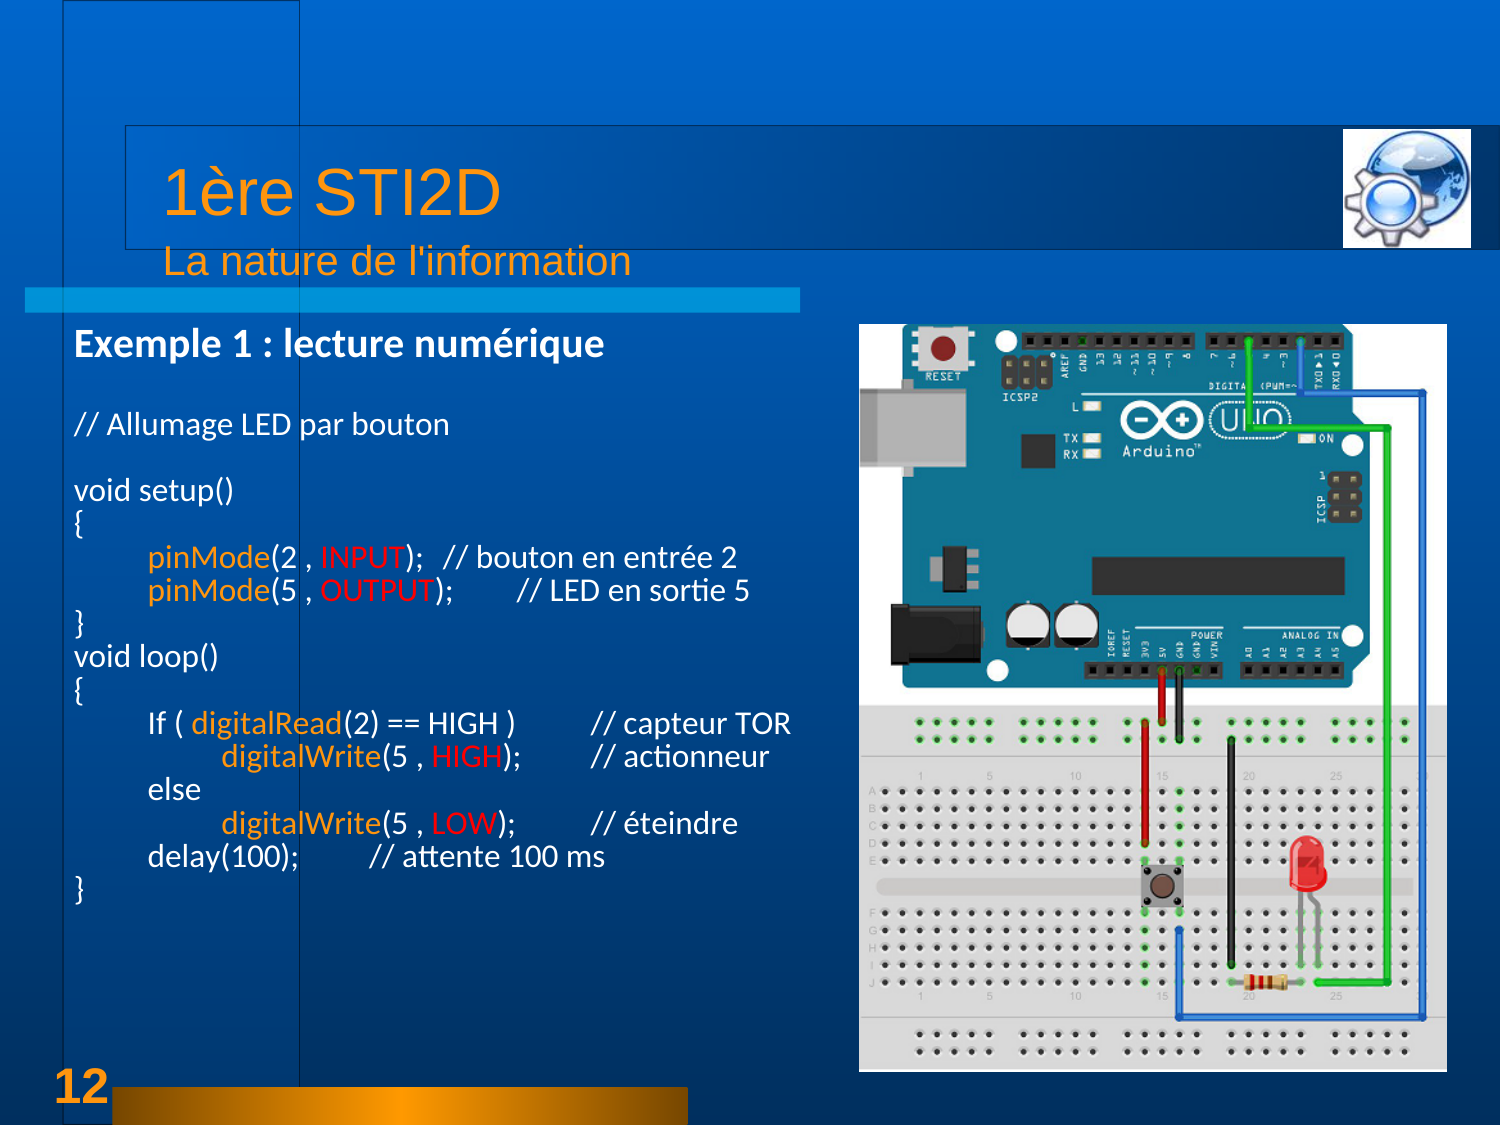

Exemple 1 : lecture numérique
// Allumage LED par bouton
void setup()
{
	pinMode(2 , INPUT);	// bouton en entrée 2
	pinMode(5 , OUTPUT);	// LED en sortie 5
}
void loop()
{
	If ( digitalRead(2) == HIGH )		// capteur TOR
		digitalWrite(5 , HIGH);	// actionneur
	else
		digitalWrite(5 , LOW);		// éteindre
	delay(100);	// attente 100 ms
}